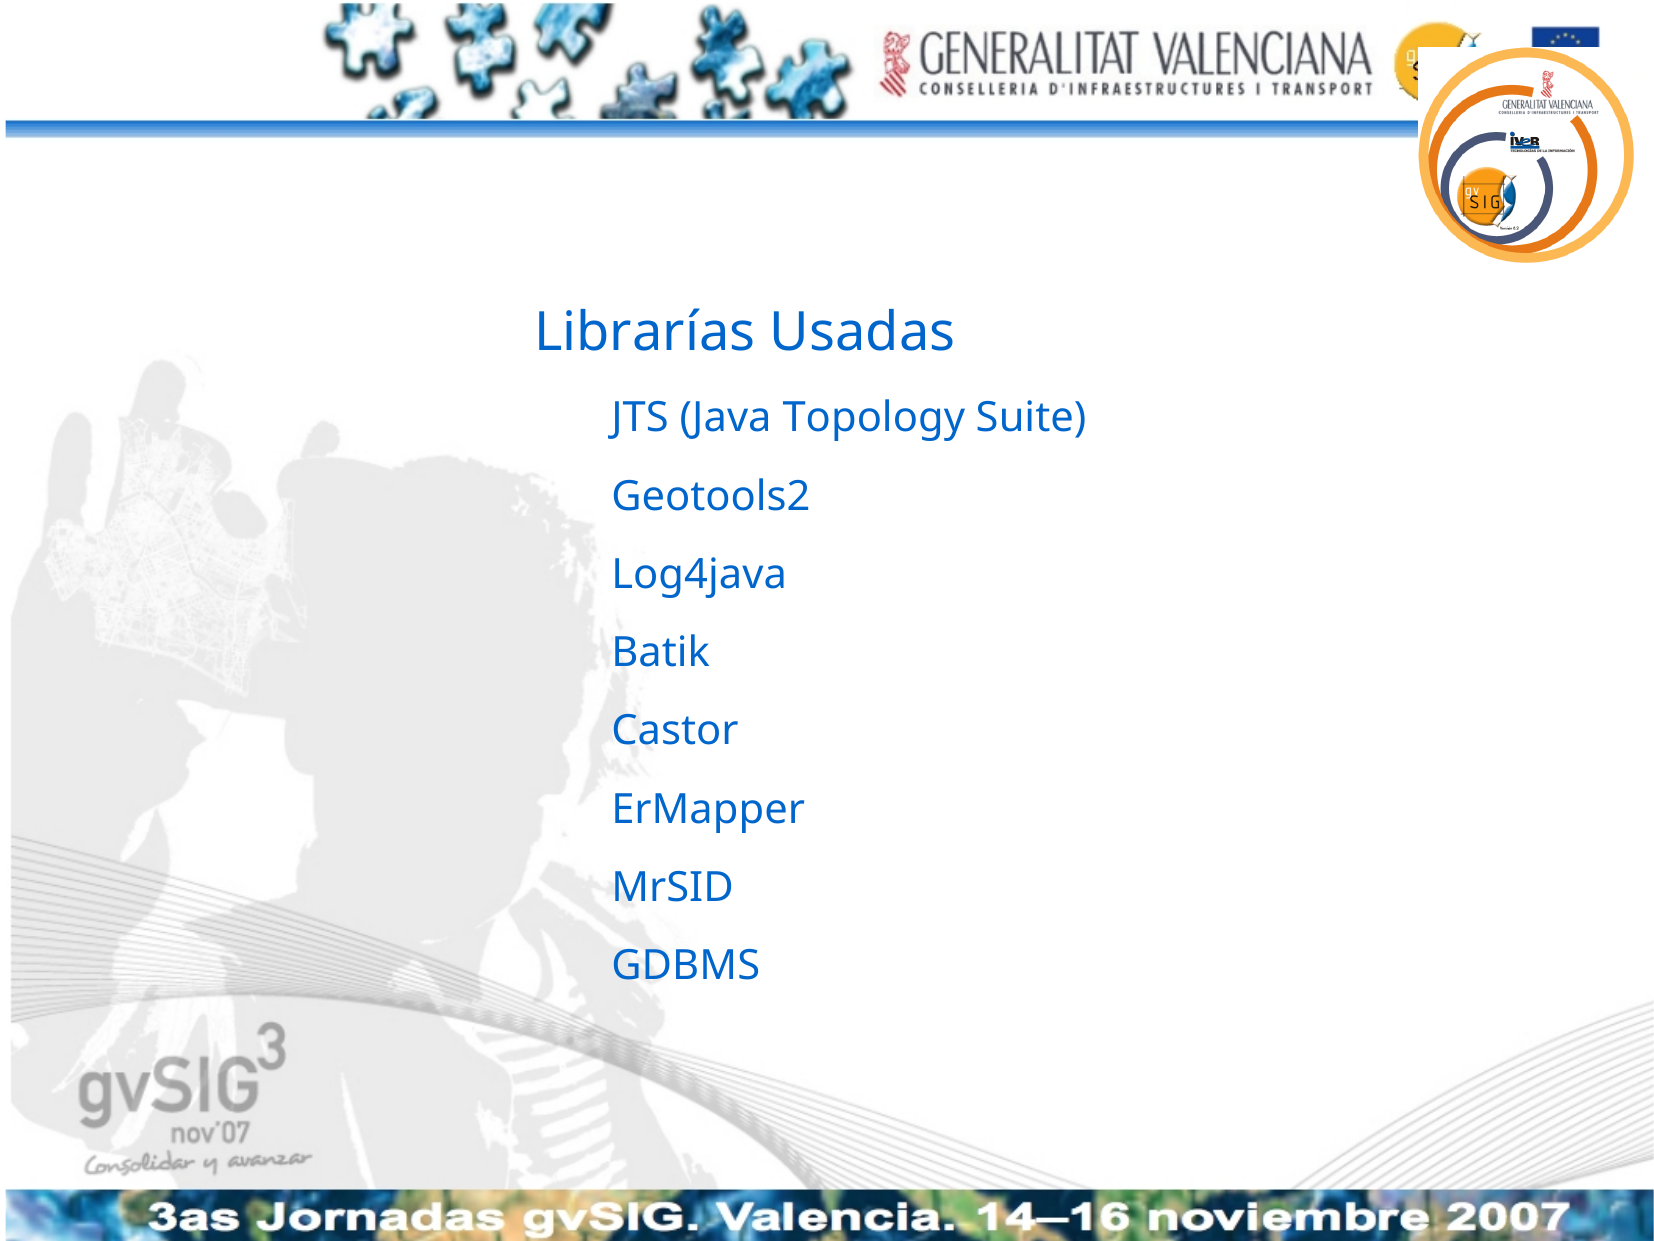

# Librarías Usadas
JTS (Java Topology Suite)
Geotools2
Log4java
Batik
Castor
ErMapper
MrSID
GDBMS